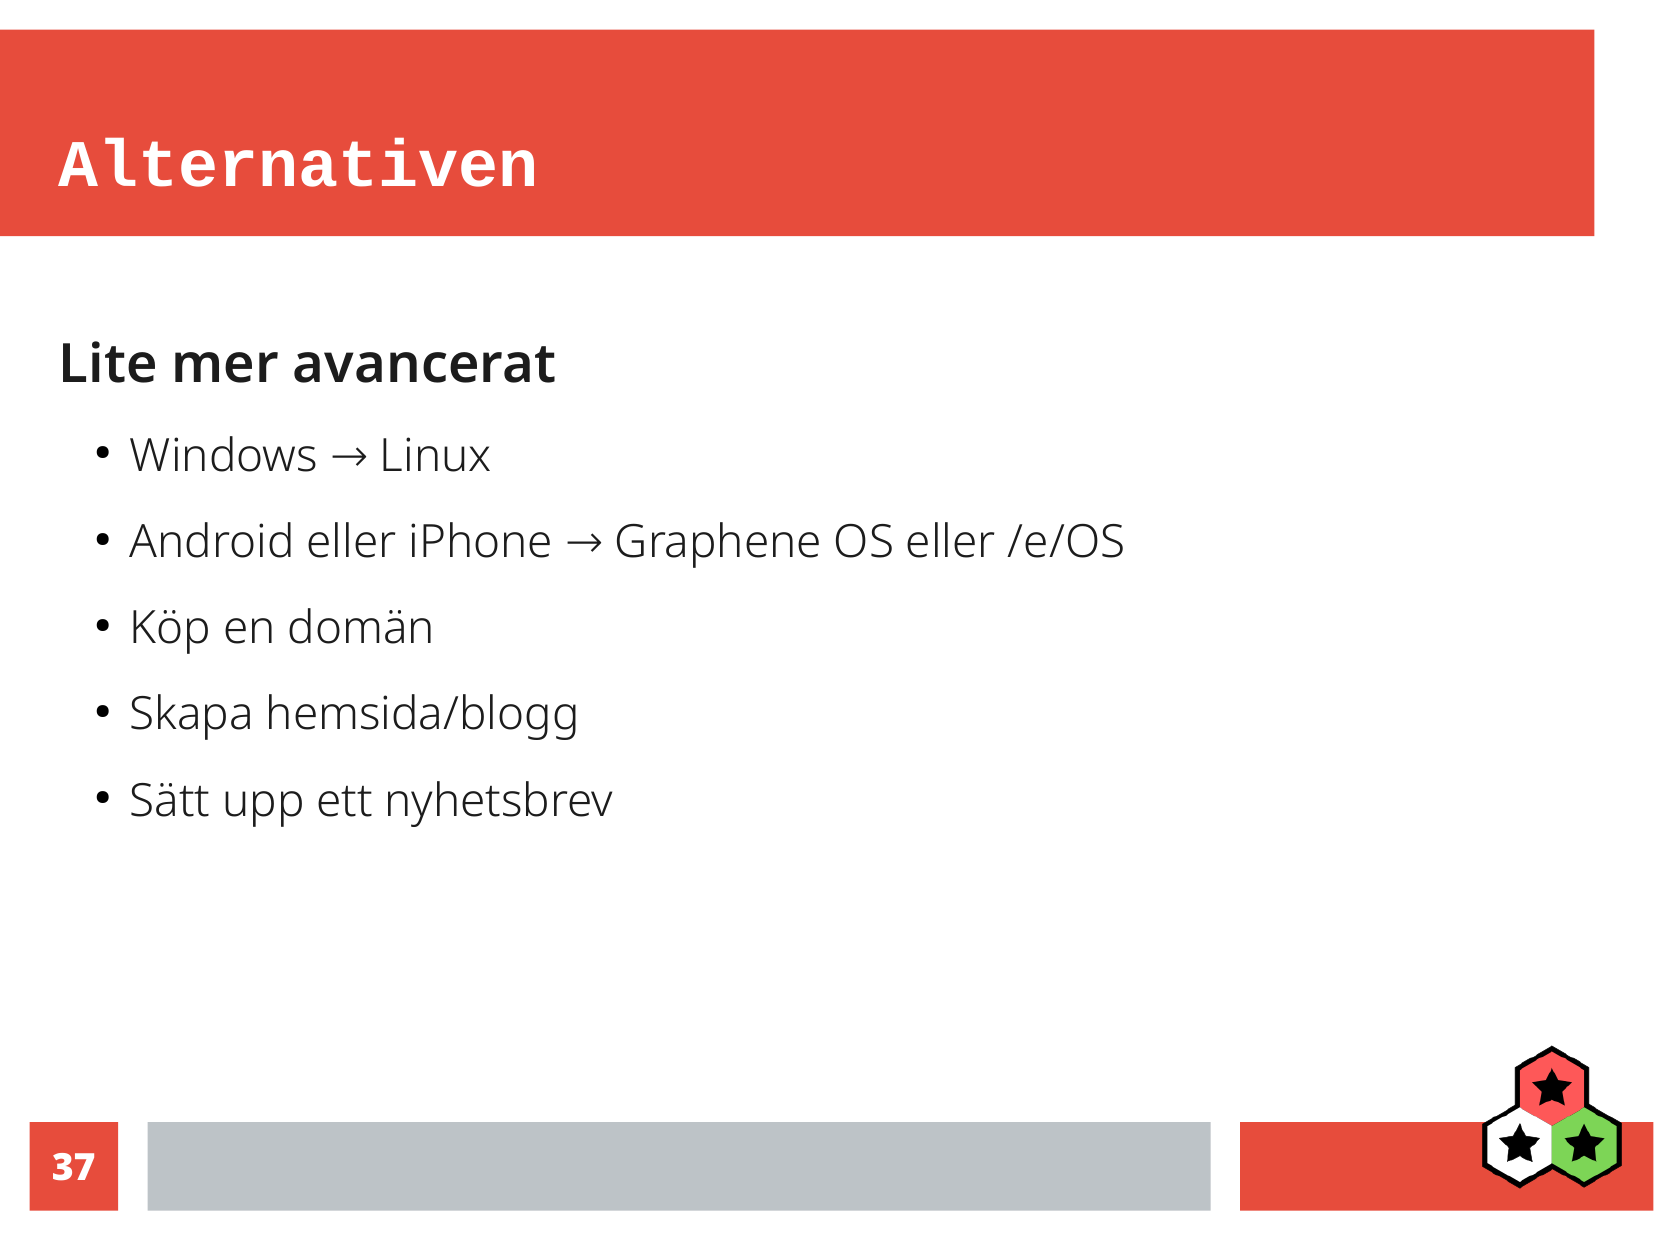

# Alternativen
Lite mer avancerat
Windows → Linux
Android eller iPhone → Graphene OS eller /e/OS
Köp en domän
Skapa hemsida/blogg
Sätt upp ett nyhetsbrev
37